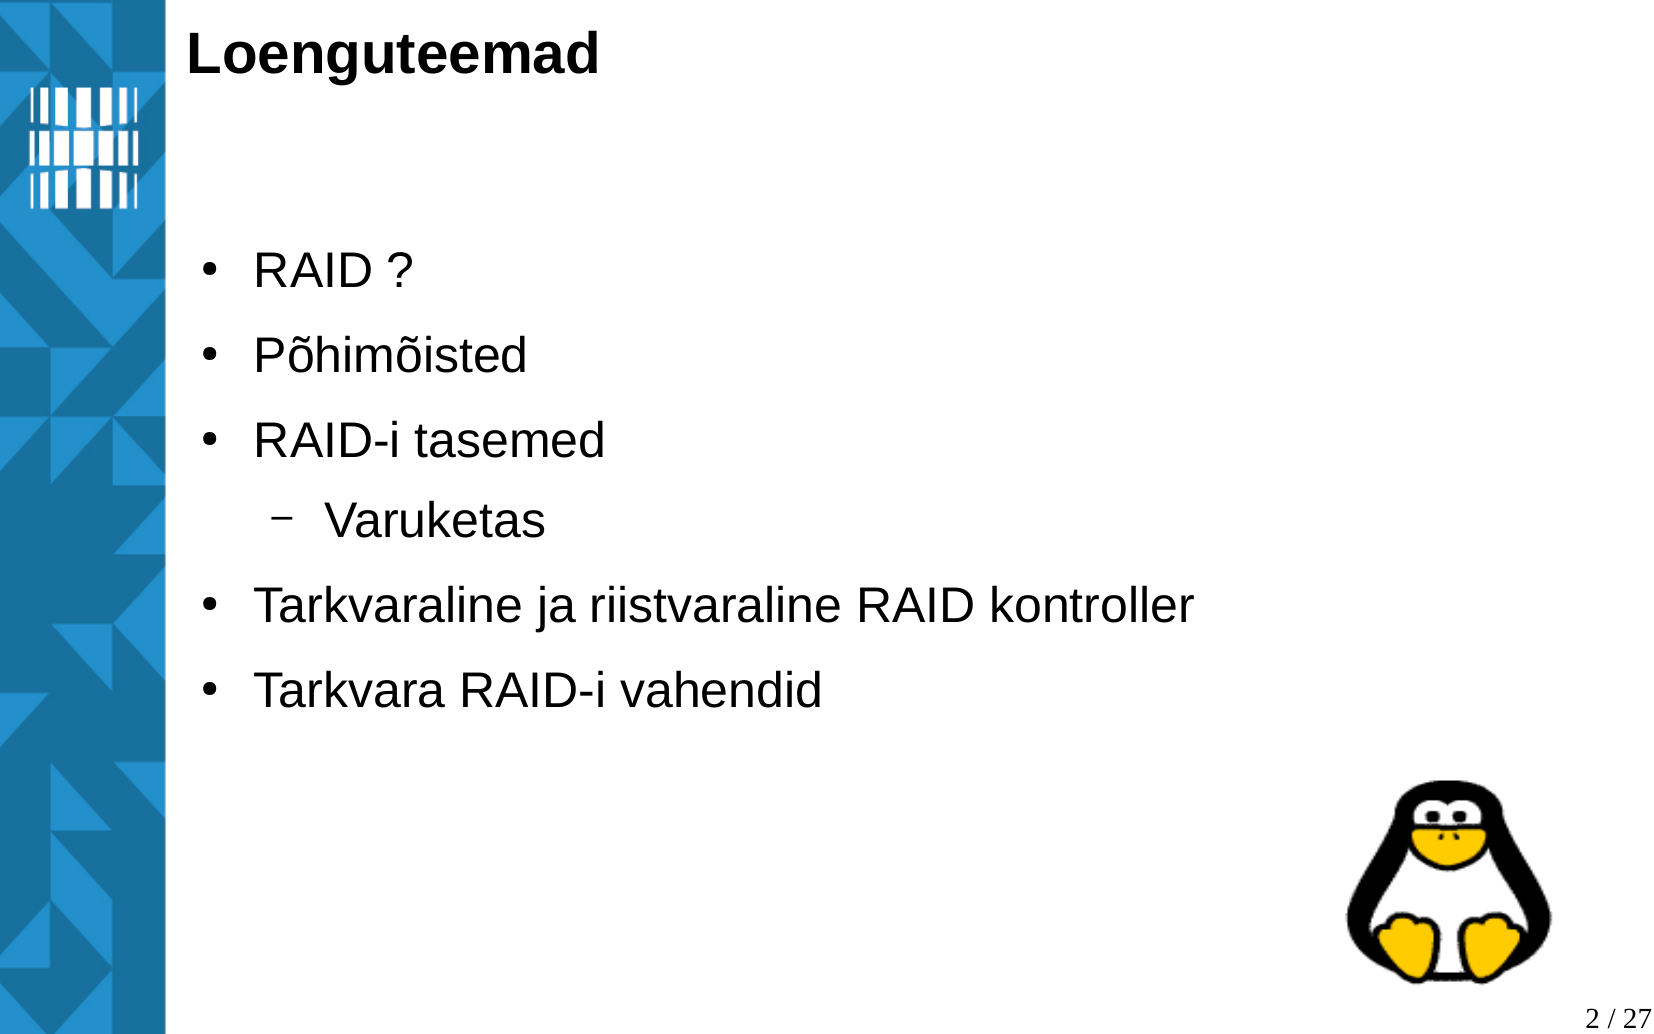

# Loenguteemad
RAID ?
Põhimõisted
RAID-i tasemed
Varuketas
Tarkvaraline ja riistvaraline RAID kontroller
Tarkvara RAID-i vahendid